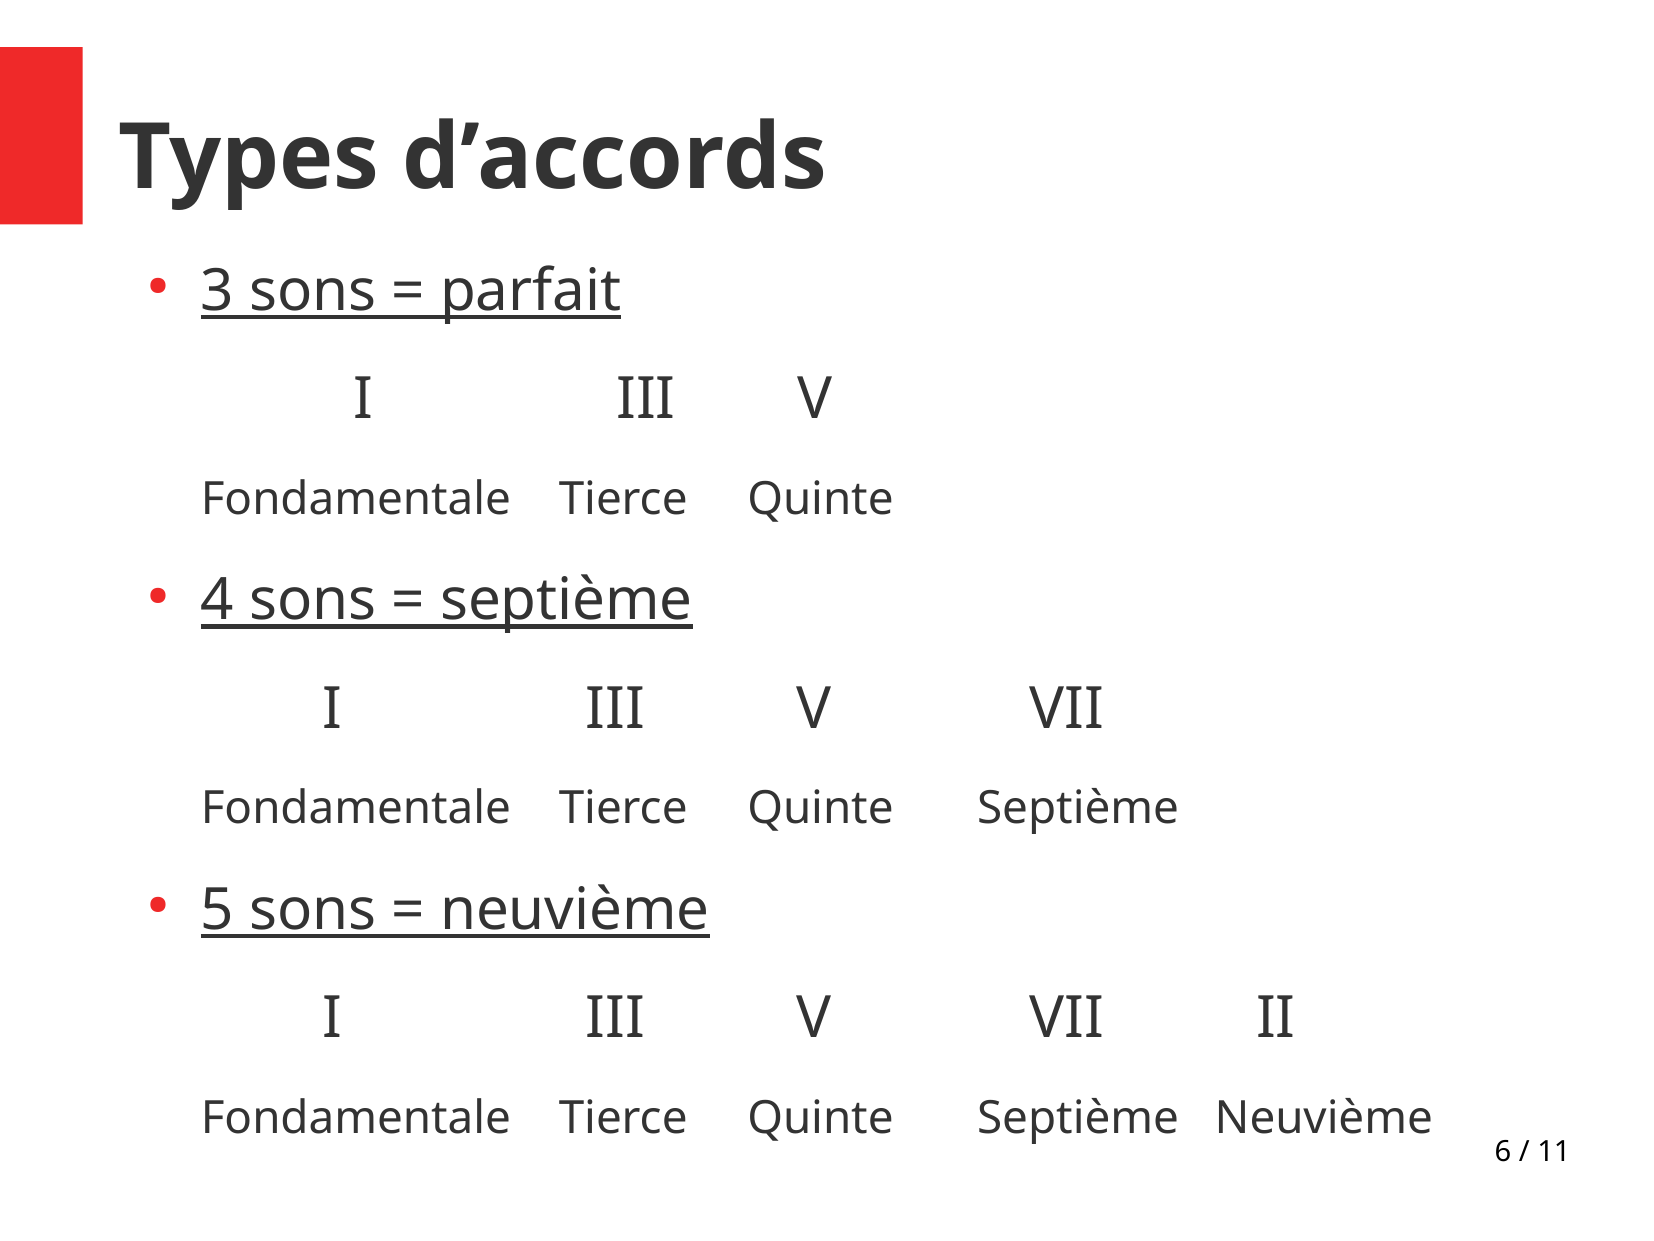

# Types d’accords
3 sons = parfait
 I III V
Fondamentale Tierce Quinte
4 sons = septième
 I III V VII
Fondamentale Tierce Quinte Septième
5 sons = neuvième
 I III V VII II
Fondamentale Tierce Quinte Septième Neuvième
6